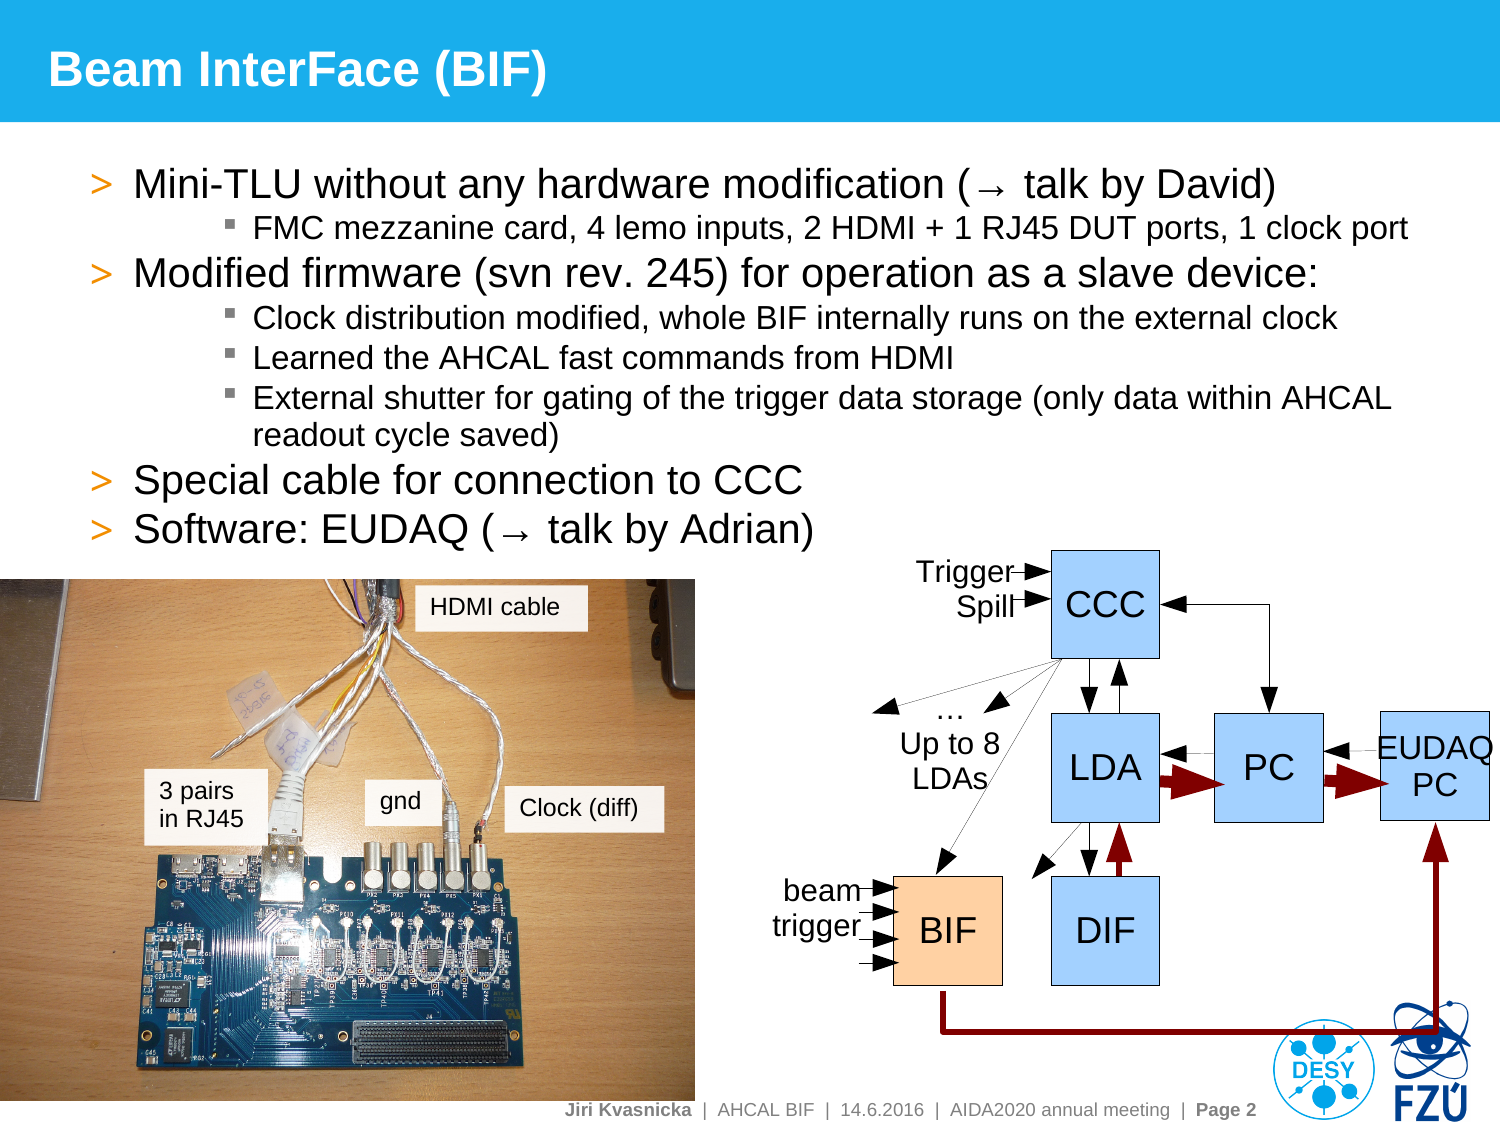

# Beam InterFace (BIF)
Mini-TLU without any hardware modification (→ talk by David)
FMC mezzanine card, 4 lemo inputs, 2 HDMI + 1 RJ45 DUT ports, 1 clock port
Modified firmware (svn rev. 245) for operation as a slave device:
Clock distribution modified, whole BIF internally runs on the external clock
Learned the AHCAL fast commands from HDMI
External shutter for gating of the trigger data storage (only data within AHCAL readout cycle saved)
Special cable for connection to CCC
Software: EUDAQ (→ talk by Adrian)
Trigger
Spill
CCC
HDMI cable
3 pairs
in RJ45
gnd
Clock (diff)
…
Up to 8
LDAs
EUDAQ
PC
LDA
PC
beam
trigger
BIF
DIF